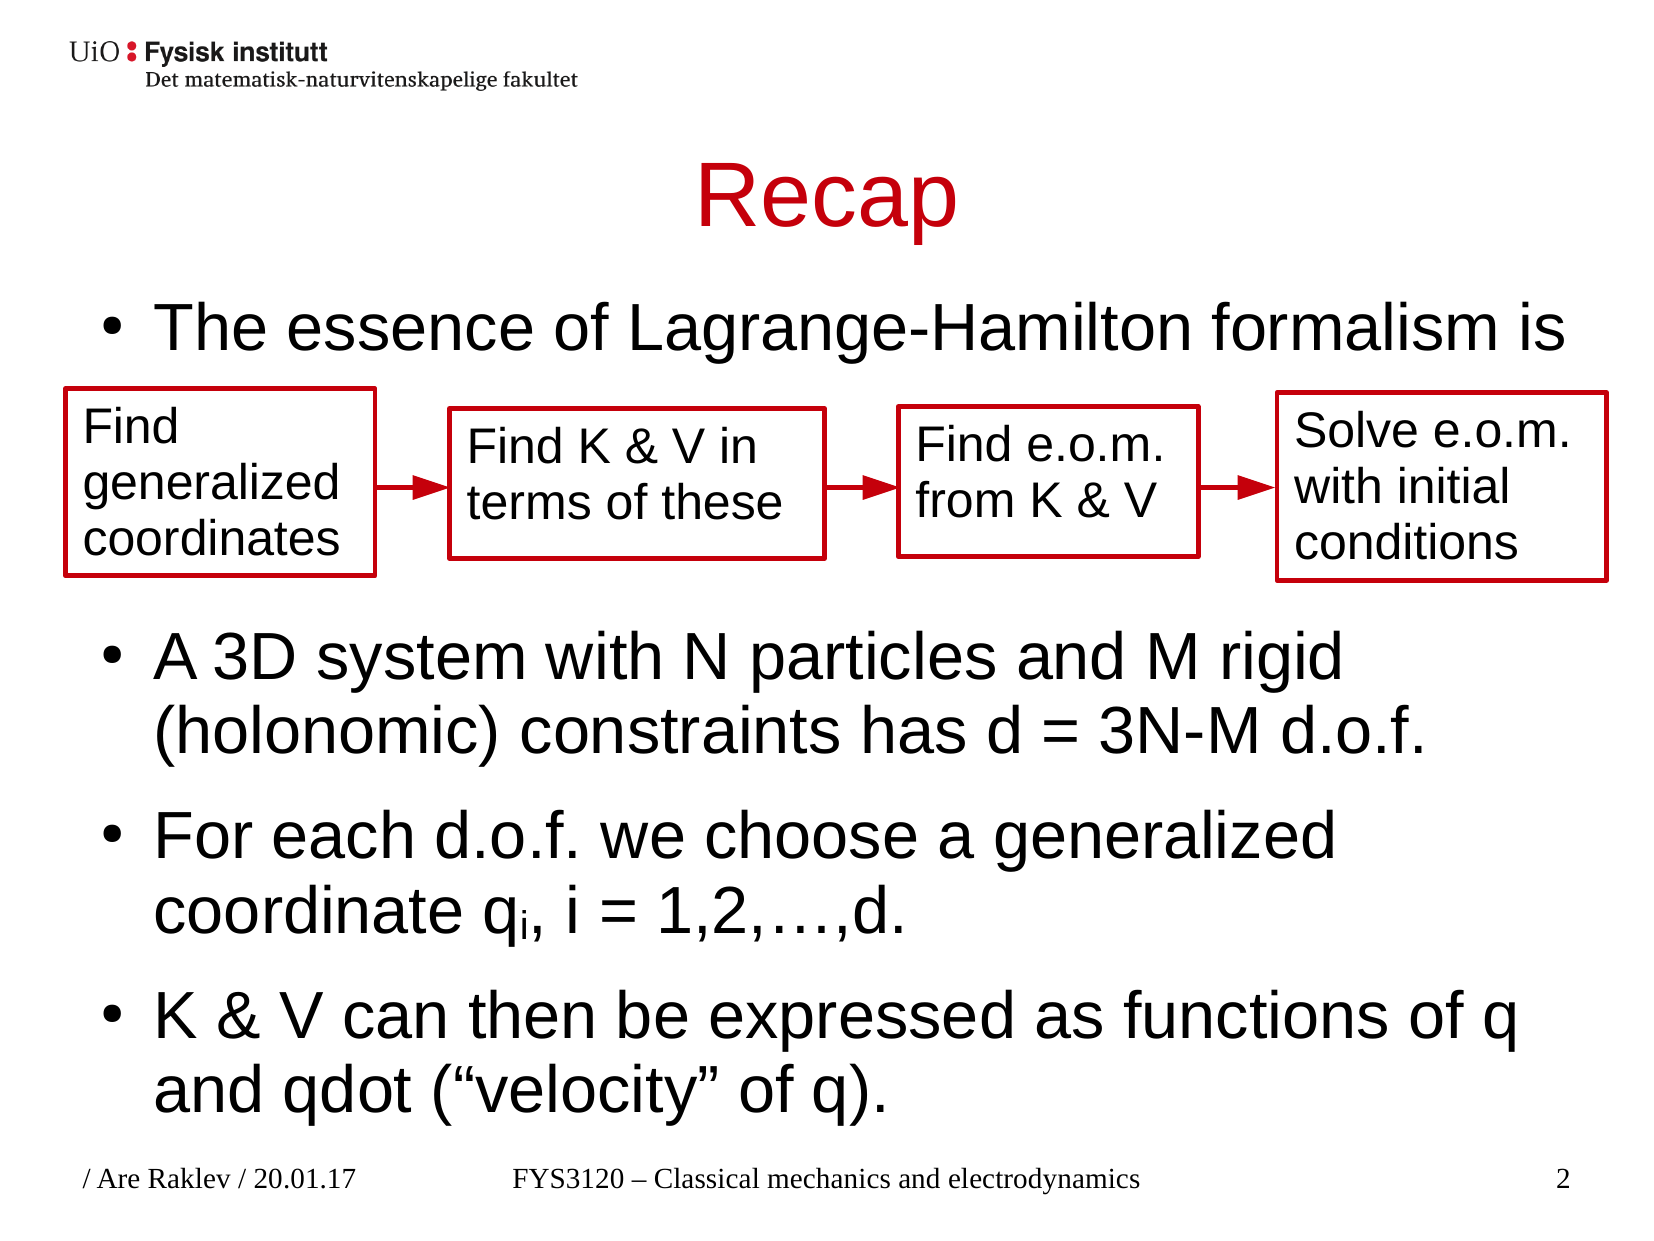

# Recap
The essence of Lagrange-Hamilton formalism is
A 3D system with N particles and M rigid (holonomic) constraints has d = 3N-M d.o.f.
For each d.o.f. we choose a generalized coordinate qi, i = 1,2,…,d.
K & V can then be expressed as functions of q and qdot (“velocity” of q).
Find generalized coordinates
Solve e.o.m. with initial conditions
Find e.o.m. from K & V
Find K & V in terms of these
/ Are Raklev / 20.01.17
FYS3120 – Classical mechanics and electrodynamics
2